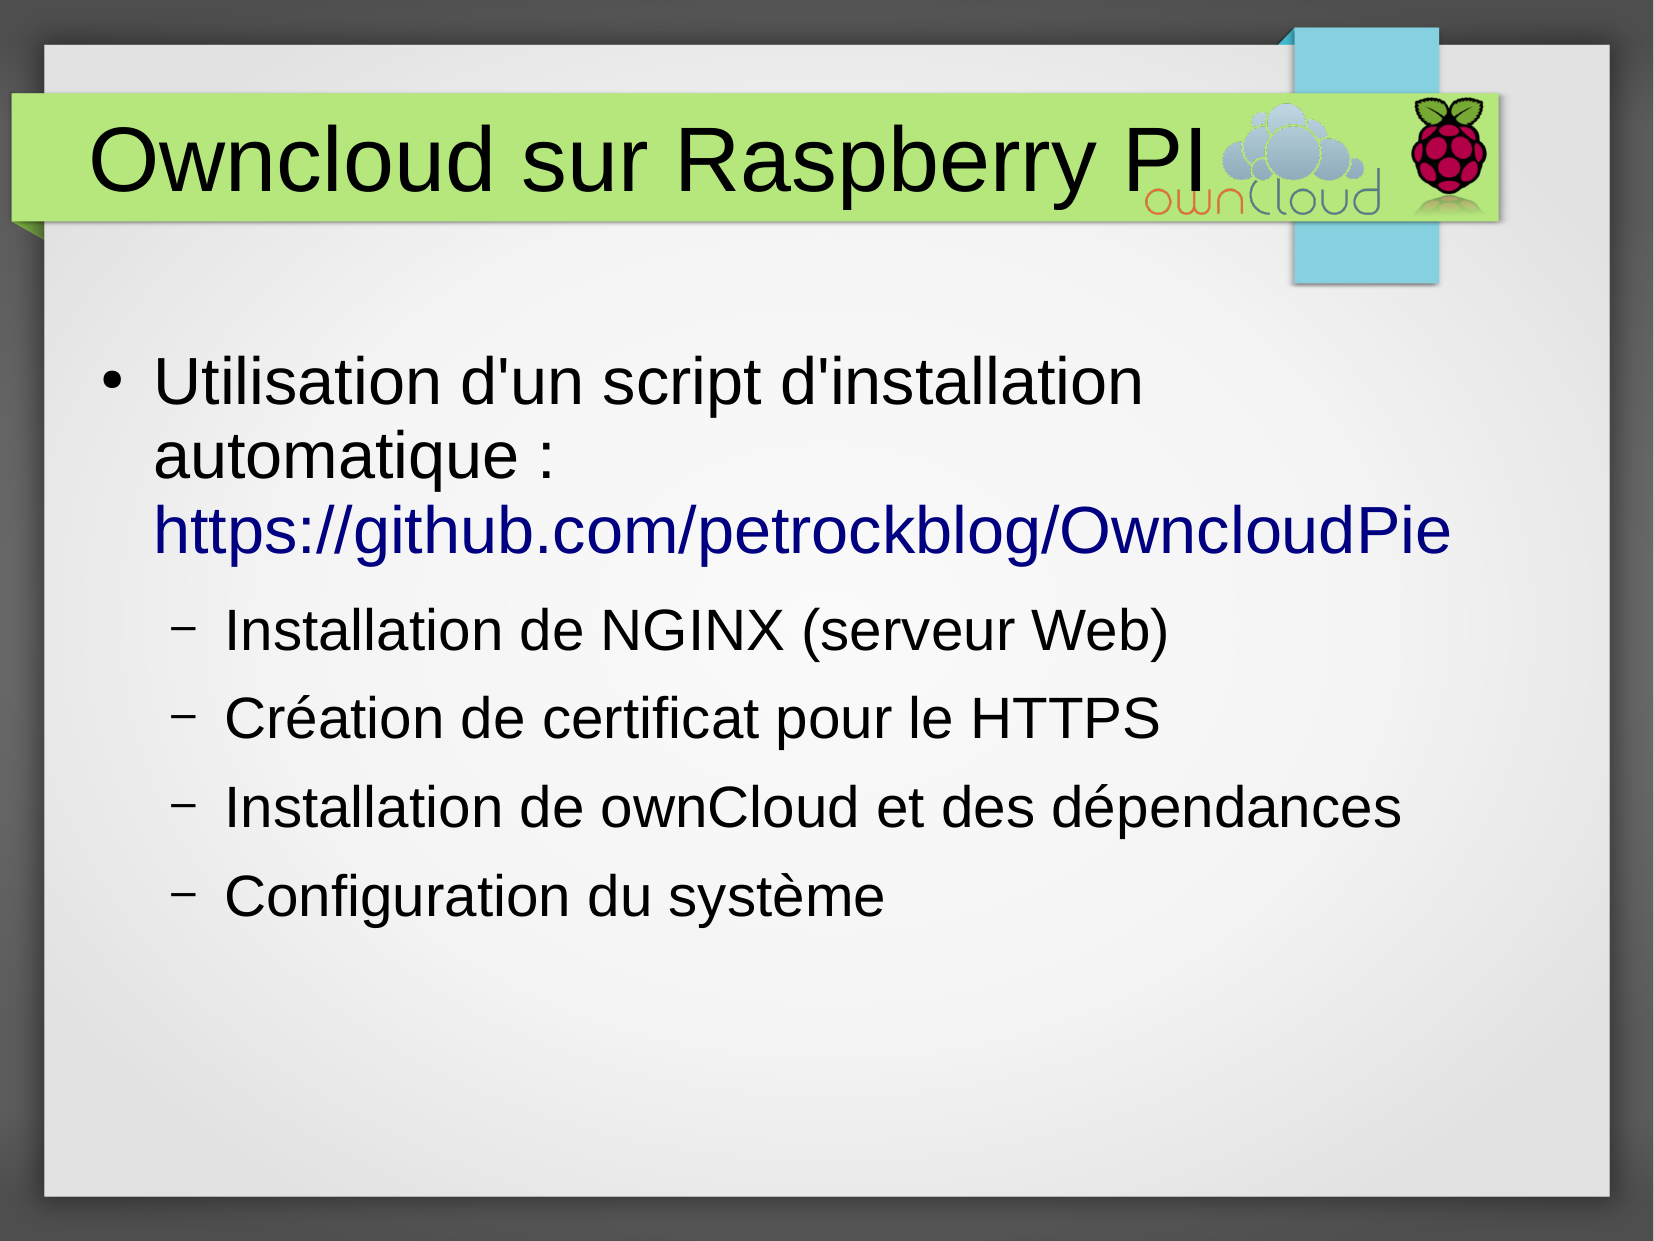

# Owncloud sur Raspberry PI
Utilisation d'un script d'installation automatique :https://github.com/petrockblog/OwncloudPie
Installation de NGINX (serveur Web)
Création de certificat pour le HTTPS
Installation de ownCloud et des dépendances
Configuration du système